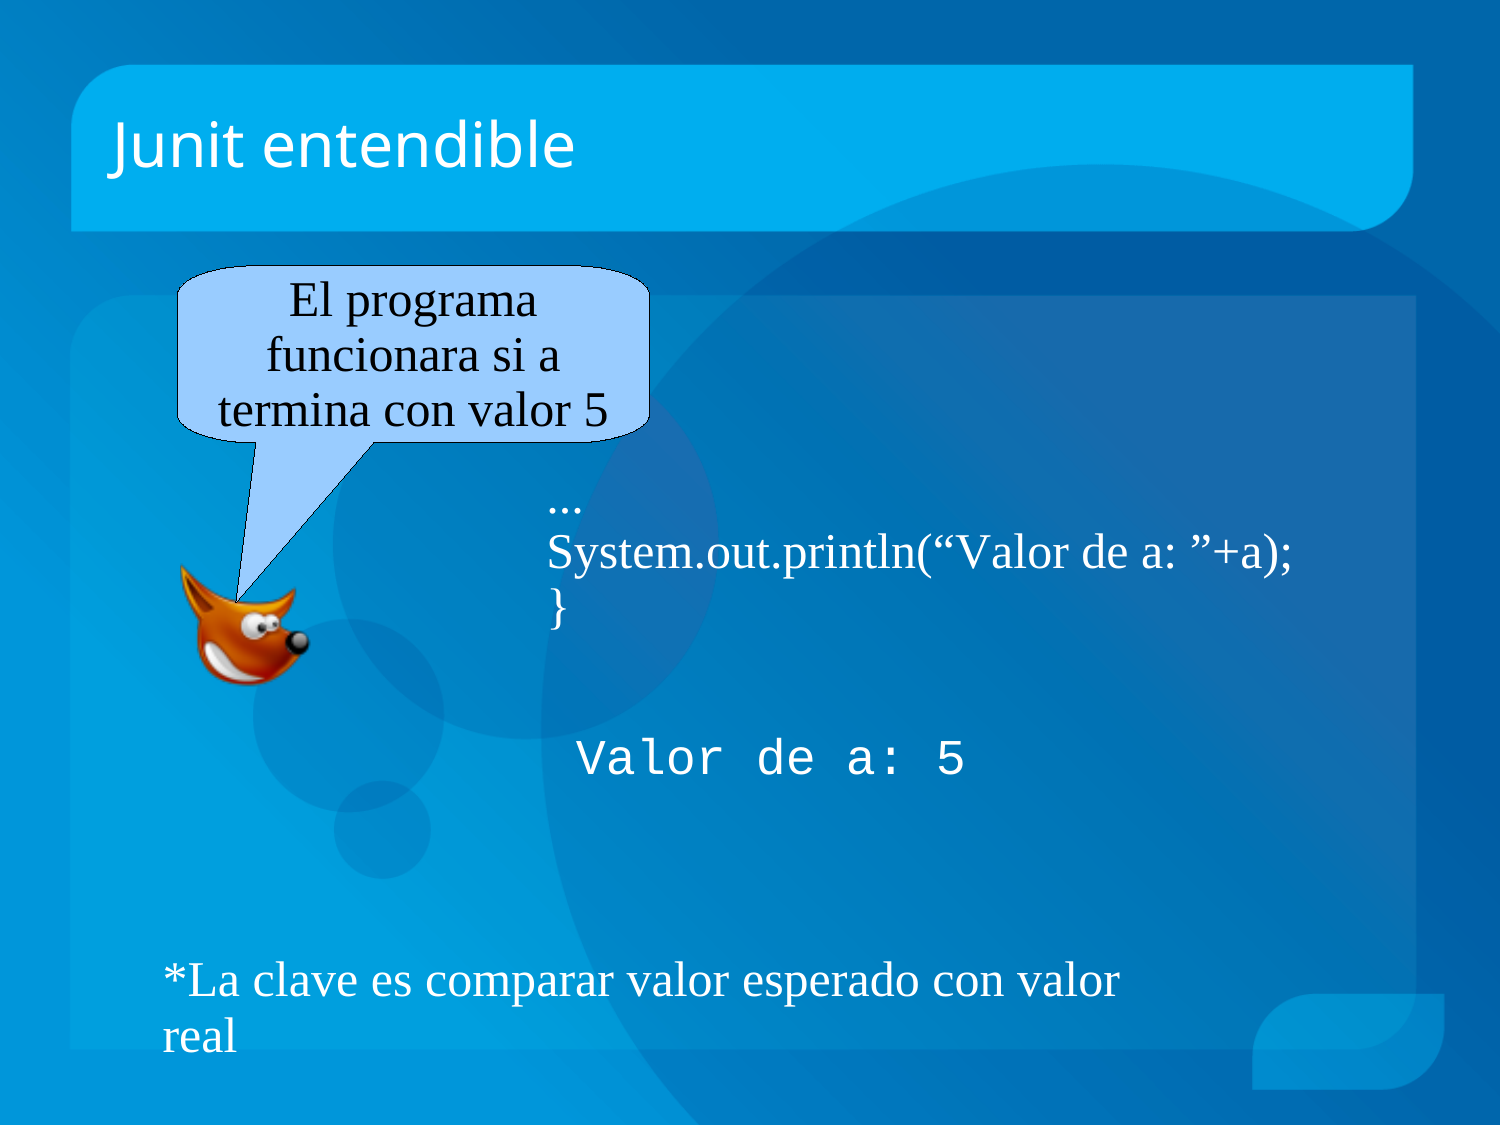

# Junit entendible
El programa funcionara si a termina con valor 5
...
System.out.println(“Valor de a: ”+a);
}
Valor de a: 5
*La clave es comparar valor esperado con valor real